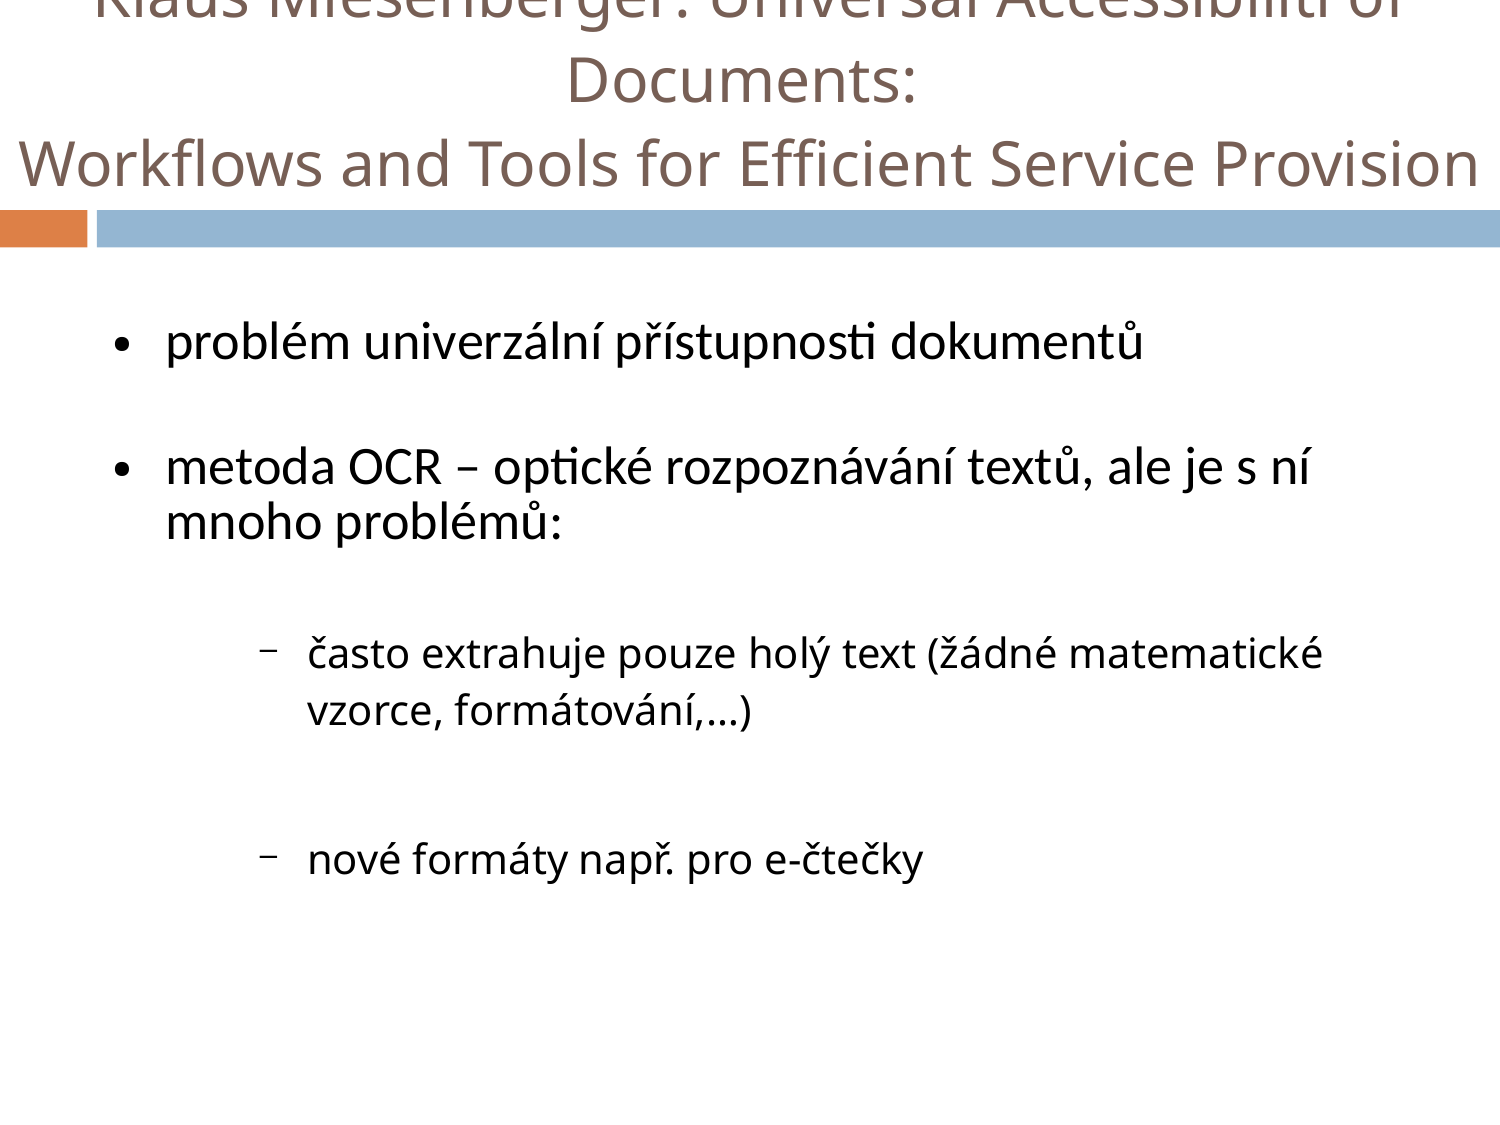

# Klaus Miesenberger: Universal Accessibiliti of Documents: Workflows and Tools for Efficient Service Provision
problém univerzální přístupnosti dokumentů
metoda OCR – optické rozpoznávání textů, ale je s ní mnoho problémů:
často extrahuje pouze holý text (žádné matematické vzorce, formátování,…)
nové formáty např. pro e-čtečky